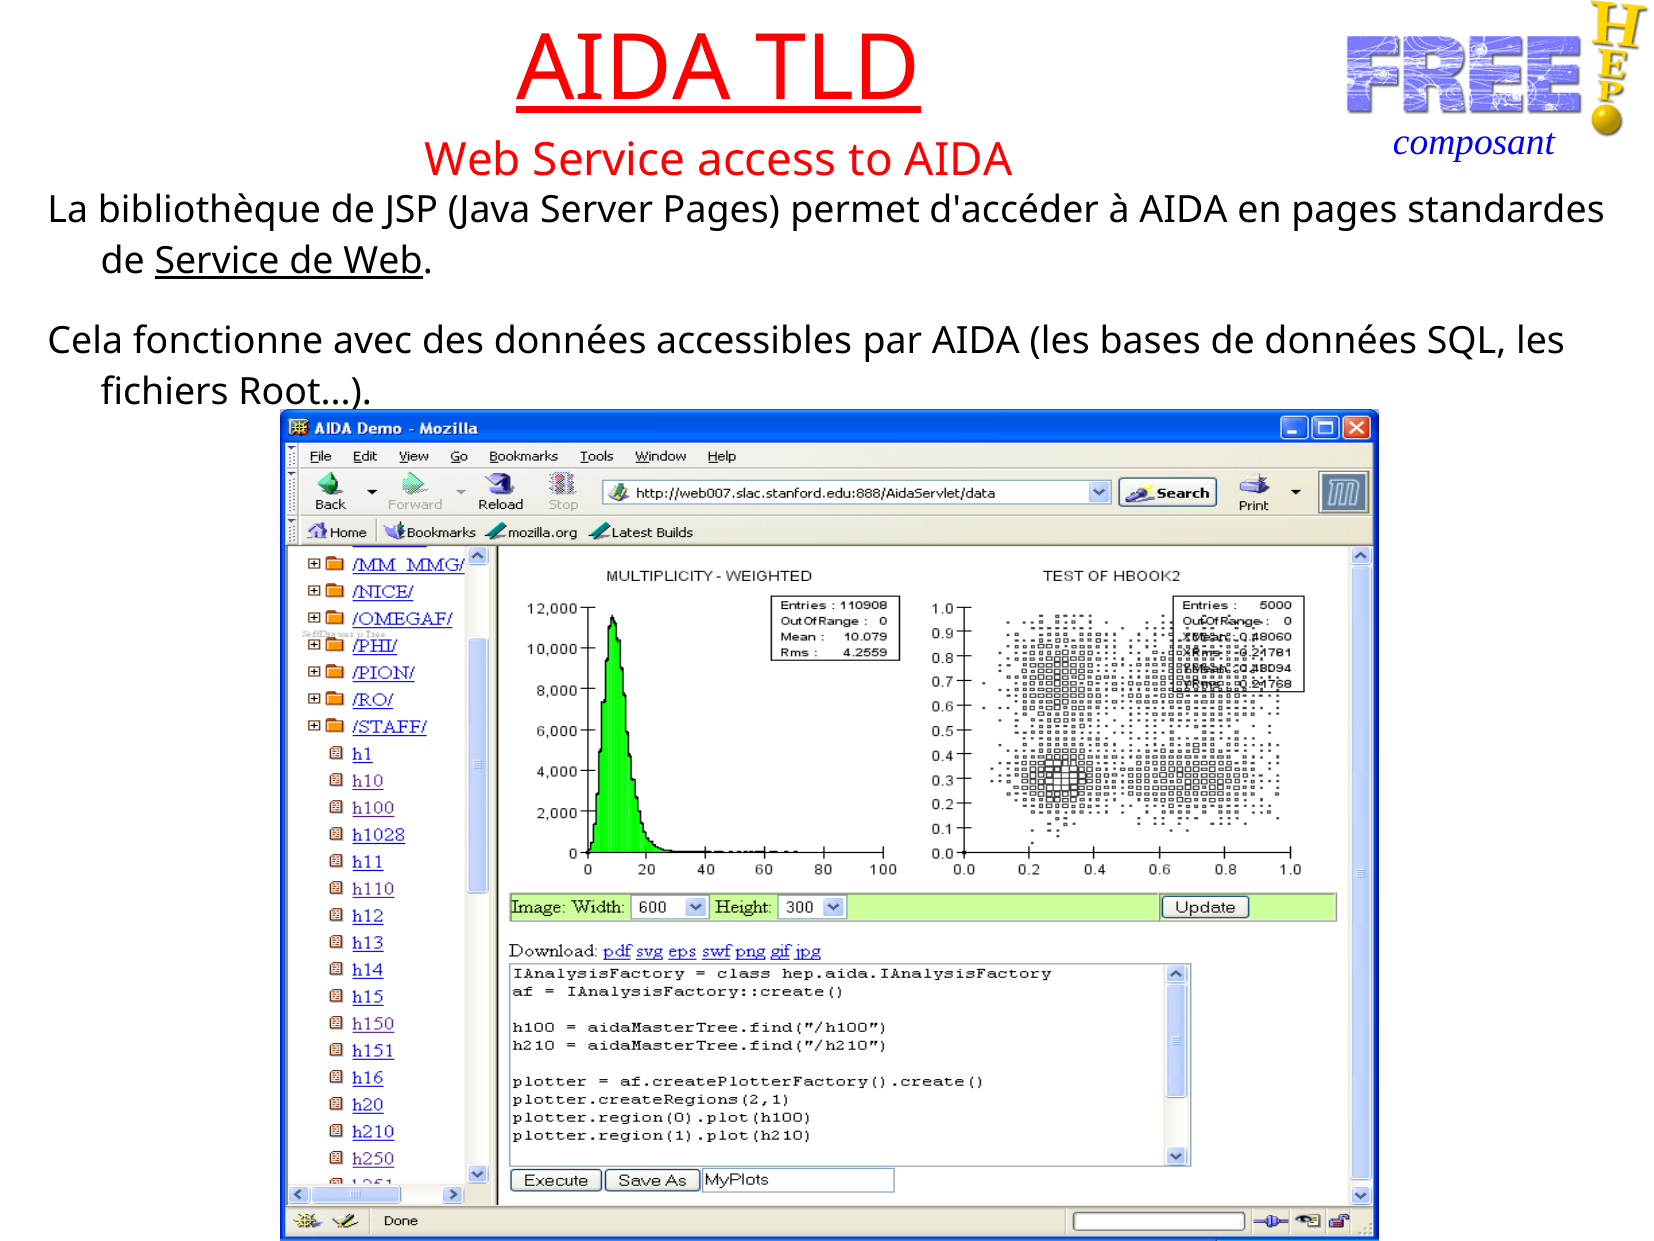

# AIDA TLD Web Service access to AIDA
composant
La bibliothèque de JSP (Java Server Pages) permet d'accéder à AIDA en pages standardes de Service de Web.
Cela fonctionne avec des données accessibles par AIDA (les bases de données SQL, les fichiers Root...).